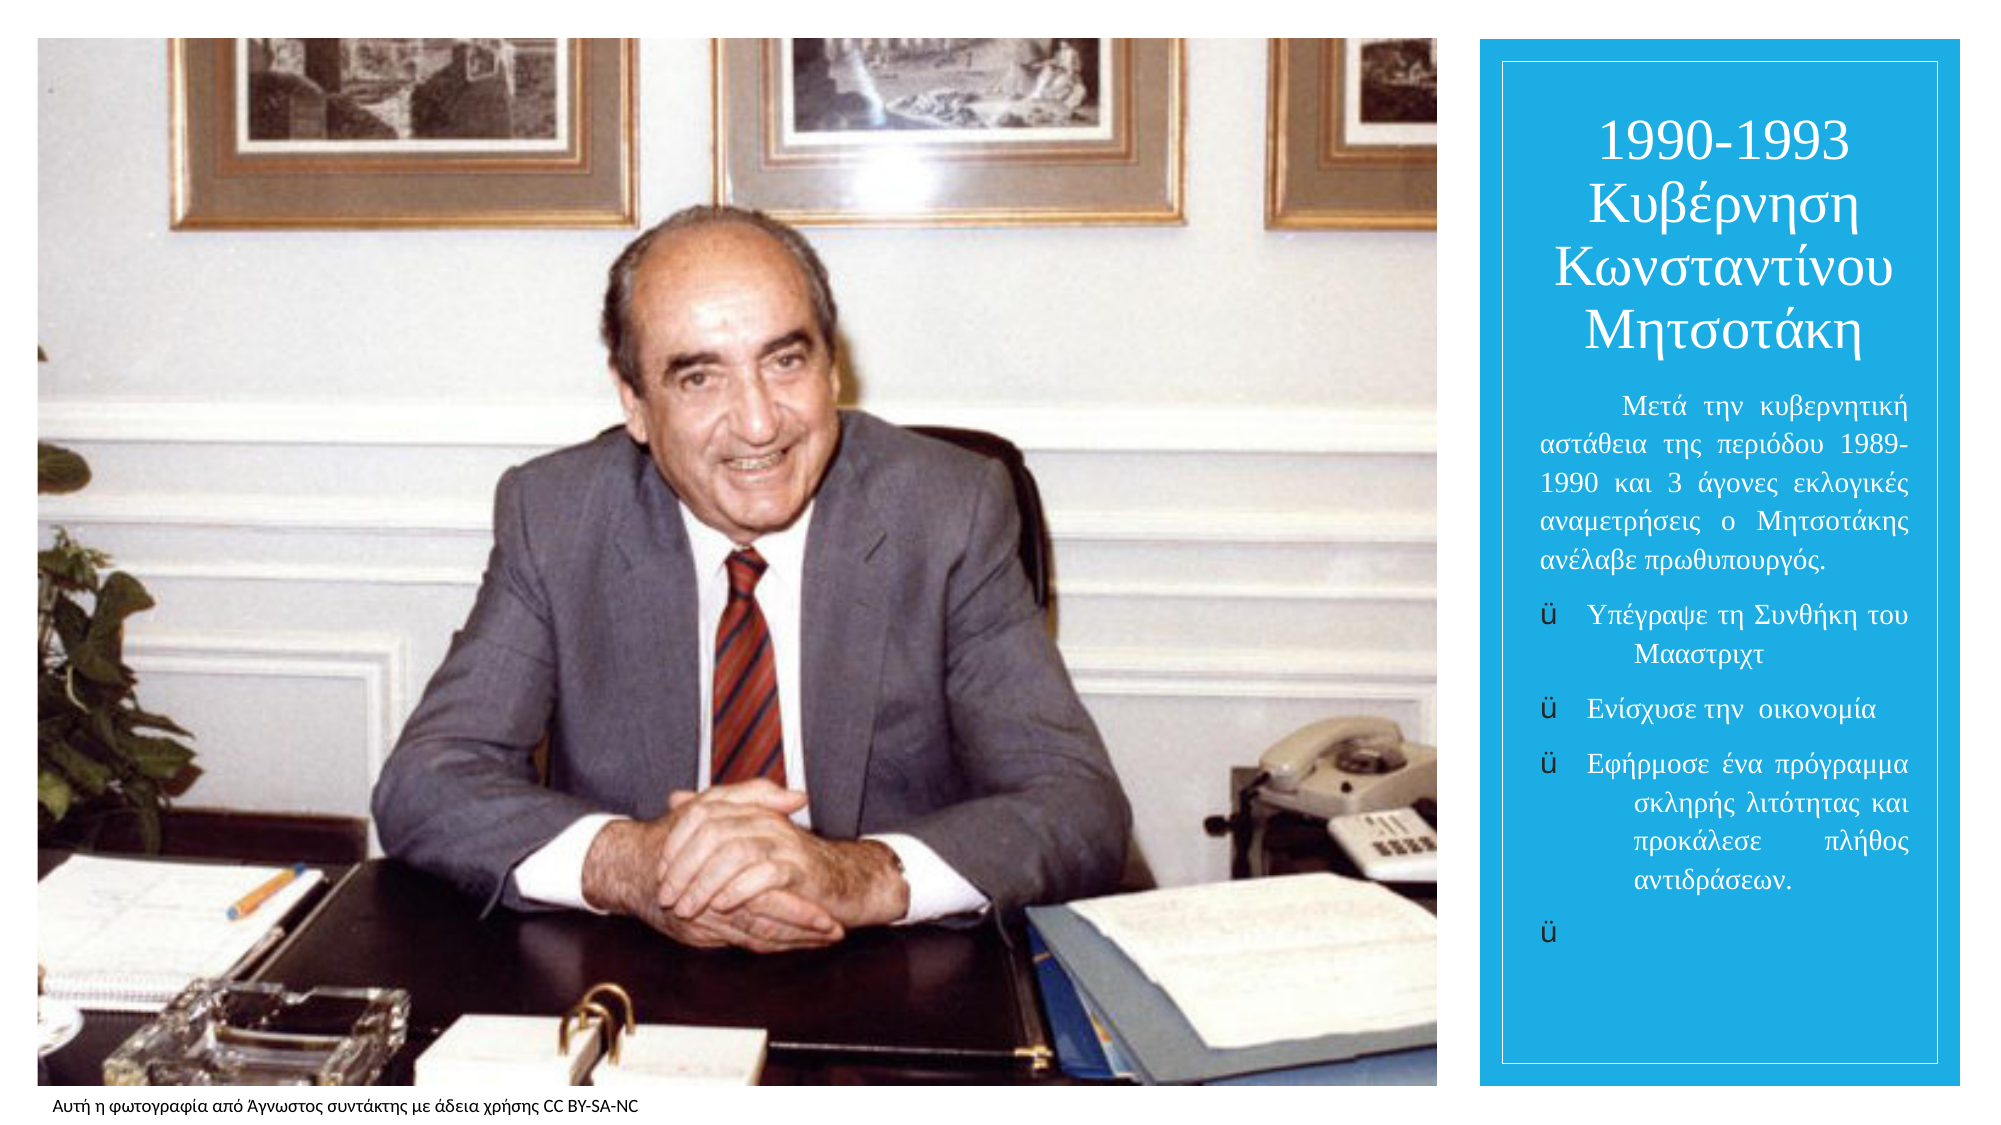

# 1990-1993 Κυβέρνηση Κωνσταντίνου Μητσοτάκη
 Μετά την κυβερνητική αστάθεια της περιόδου 1989-1990 και 3 άγονες εκλογικές αναμετρήσεις ο Μητσοτάκης ανέλαβε πρωθυπουργός.
Υπέγραψε τη Συνθήκη του Μααστριχτ
Ενίσχυσε την οικονομία
Εφήρμοσε ένα πρόγραμμα σκληρής λιτότητας και προκάλεσε πλήθος αντιδράσεων.
Αυτή η φωτογραφία από Άγνωστος συντάκτης με άδεια χρήσης CC BY-SA-NC